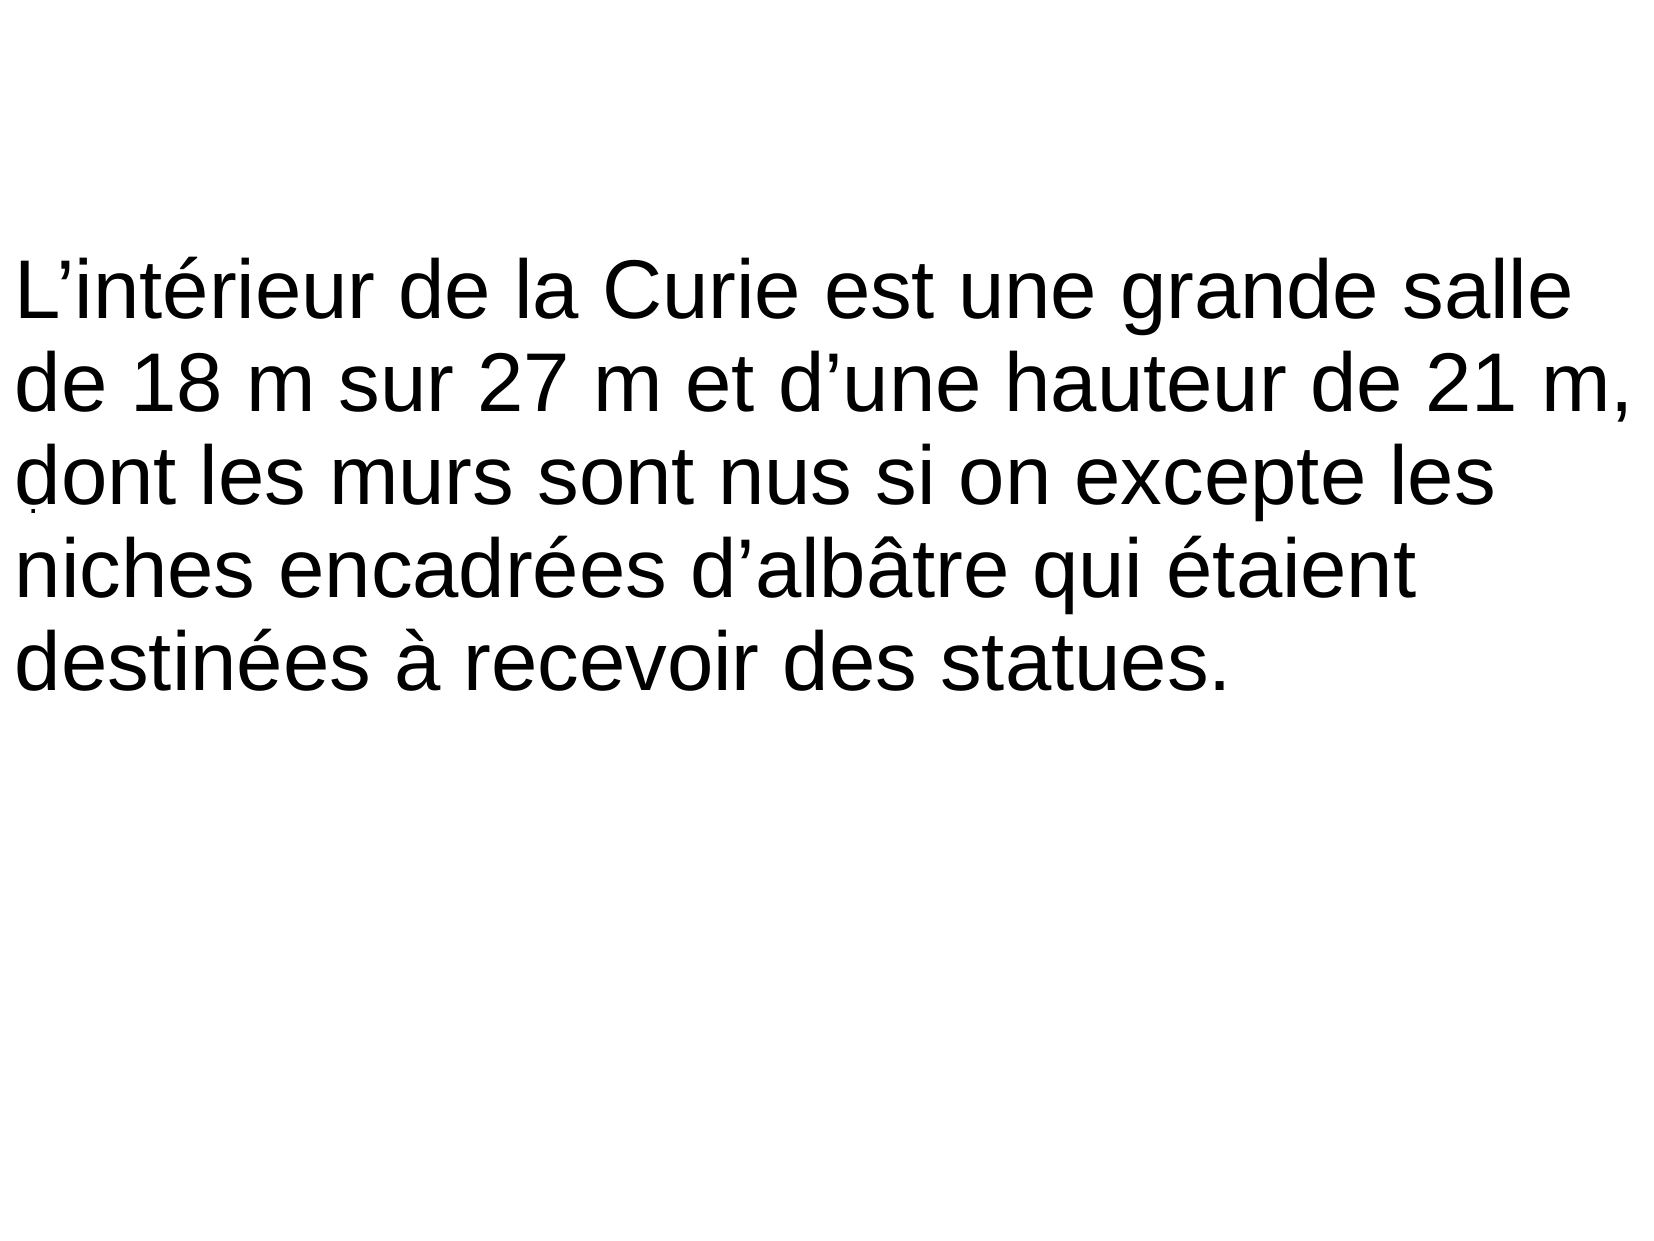

L’intérieur de la Curie est une grande salle de 18 m sur 27 m et d’une hauteur de 21 m, dont les murs sont nus si on excepte les niches encadrées d’albâtre qui étaient destinées à recevoir des statues.
.